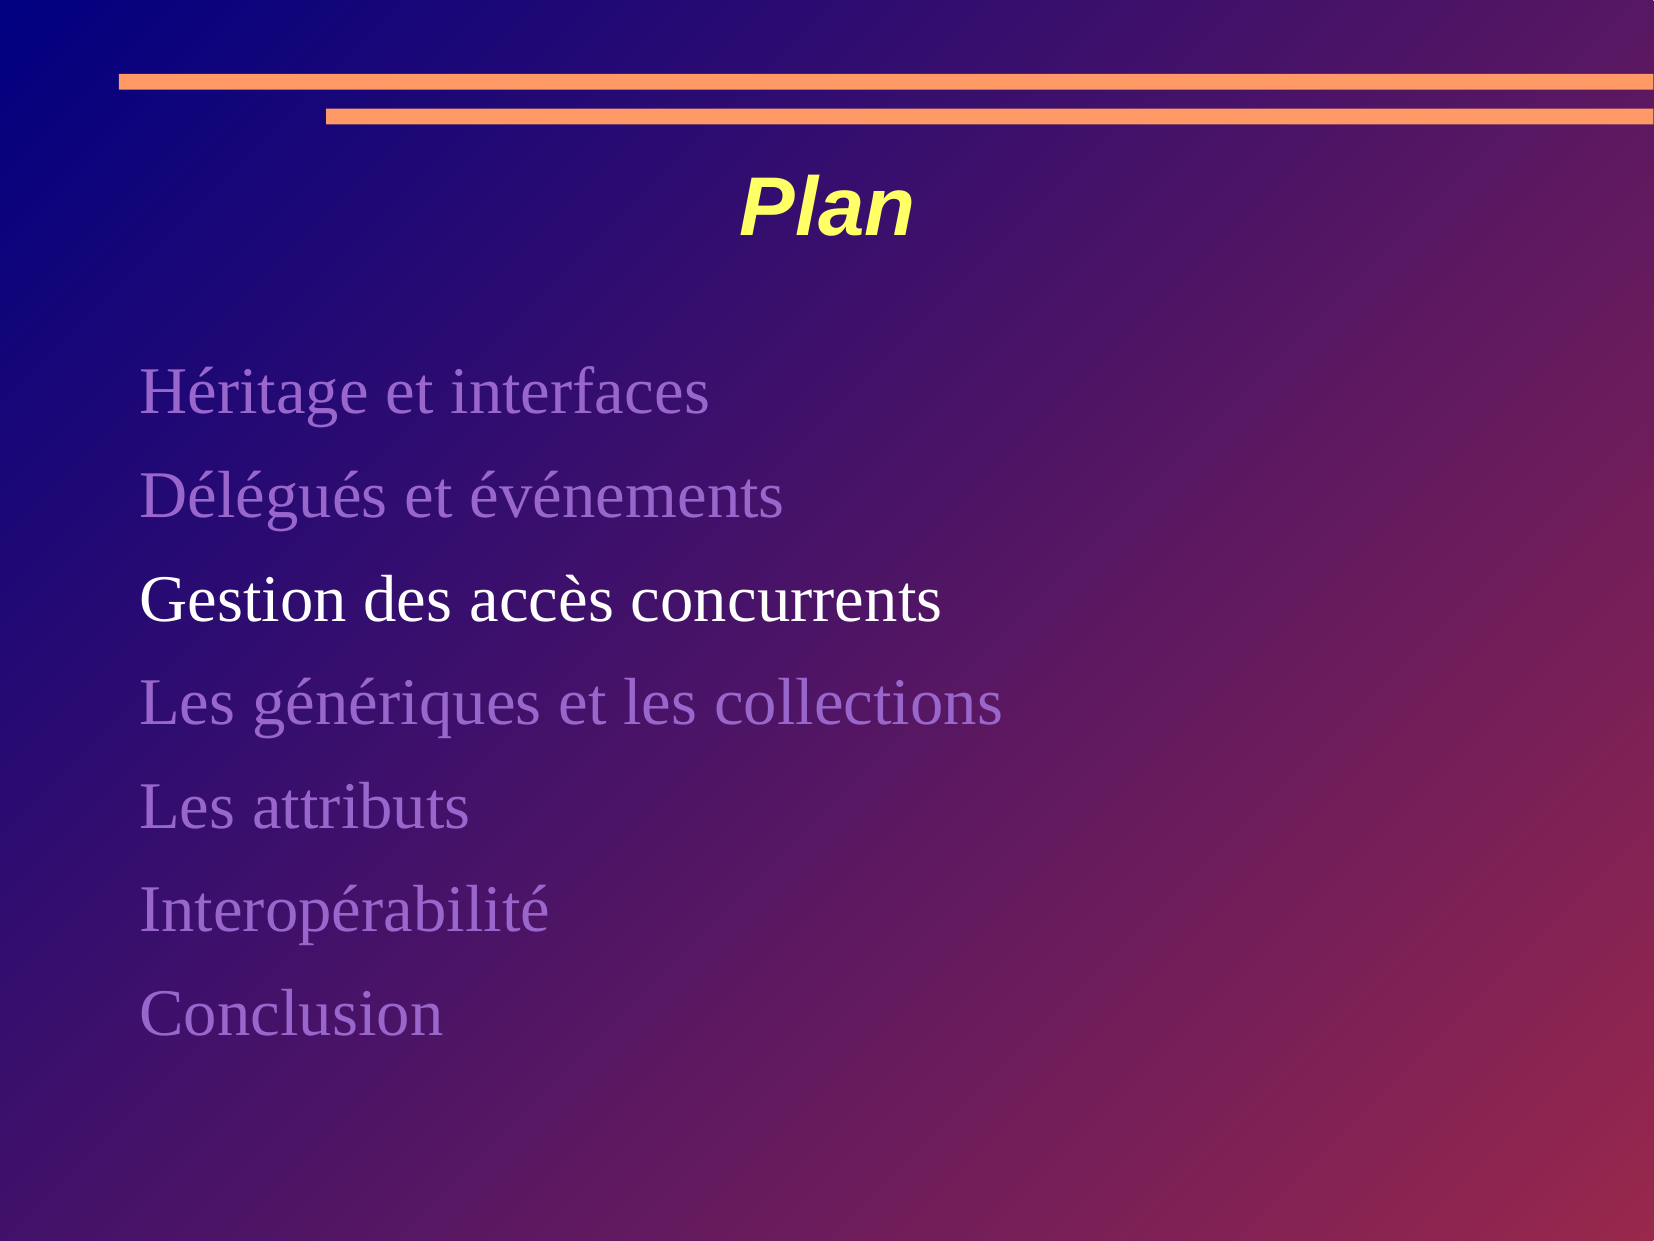

# Plan
Héritage et interfaces
Délégués et événements
Gestion des accès concurrents
Les génériques et les collections
Les attributs
Interopérabilité
Conclusion